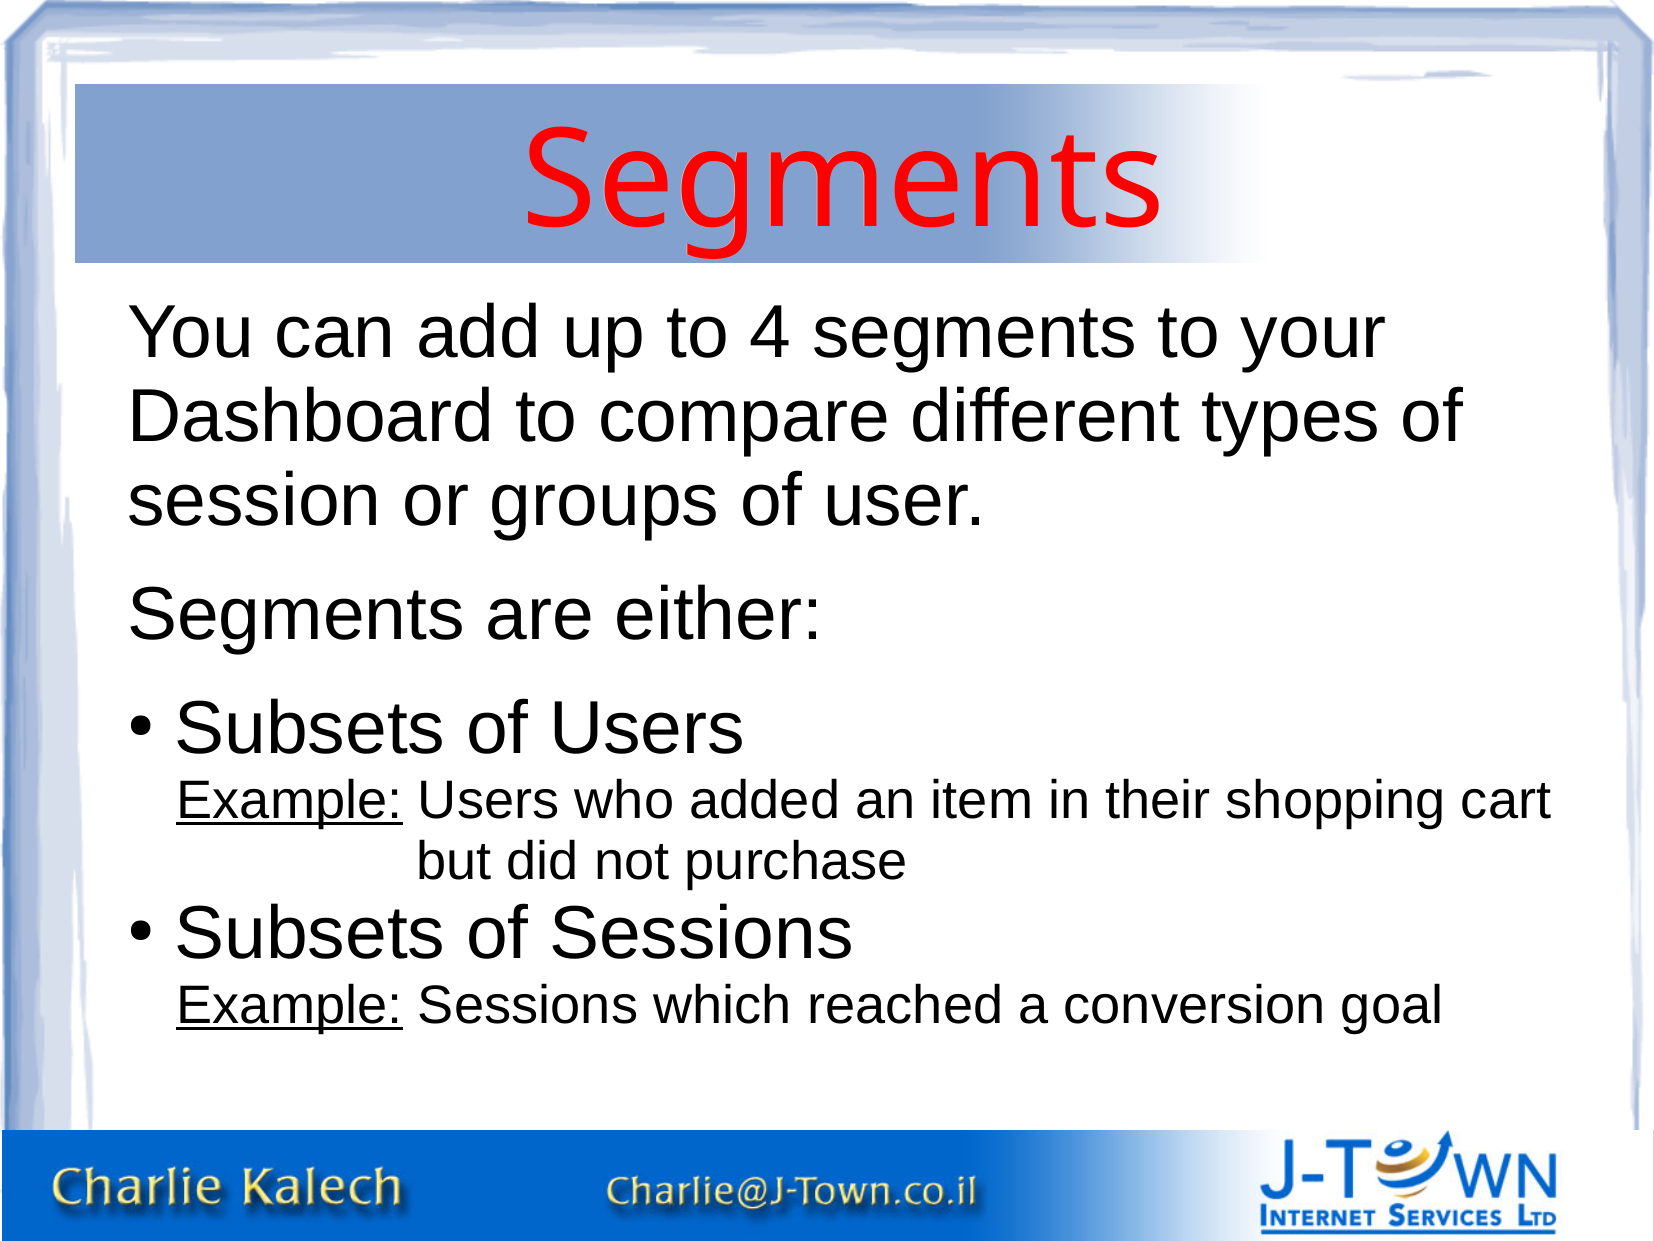

Segments
You can add up to 4 segments to your Dashboard to compare different types of session or groups of user.
Segments are either:
 Subsets of Users
 Example: Users who added an item in their shopping cart
 but did not purchase
 Subsets of Sessions
 Example: Sessions which reached a conversion goal